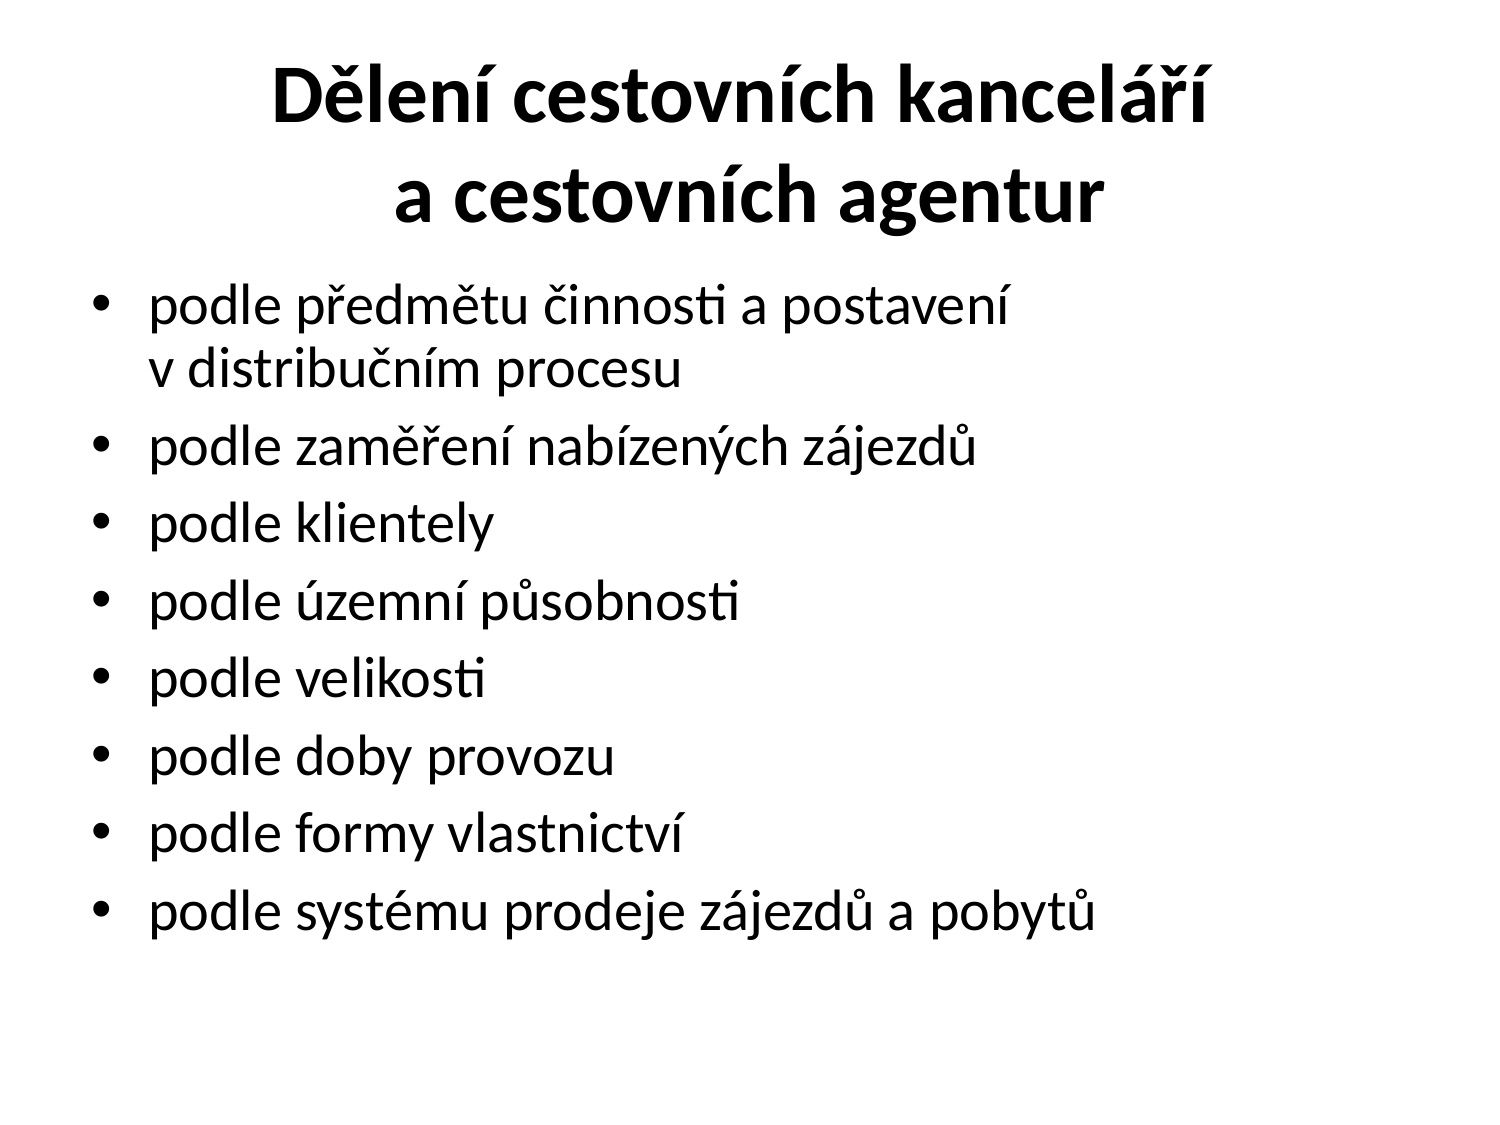

# Dělení cestovních kanceláří a cestovních agentur
podle předmětu činnosti a postavení
v distribučním procesu
podle zaměření nabízených zájezdů
podle klientely
podle územní působnosti
podle velikosti
podle doby provozu
podle formy vlastnictví
podle systému prodeje zájezdů a pobytů